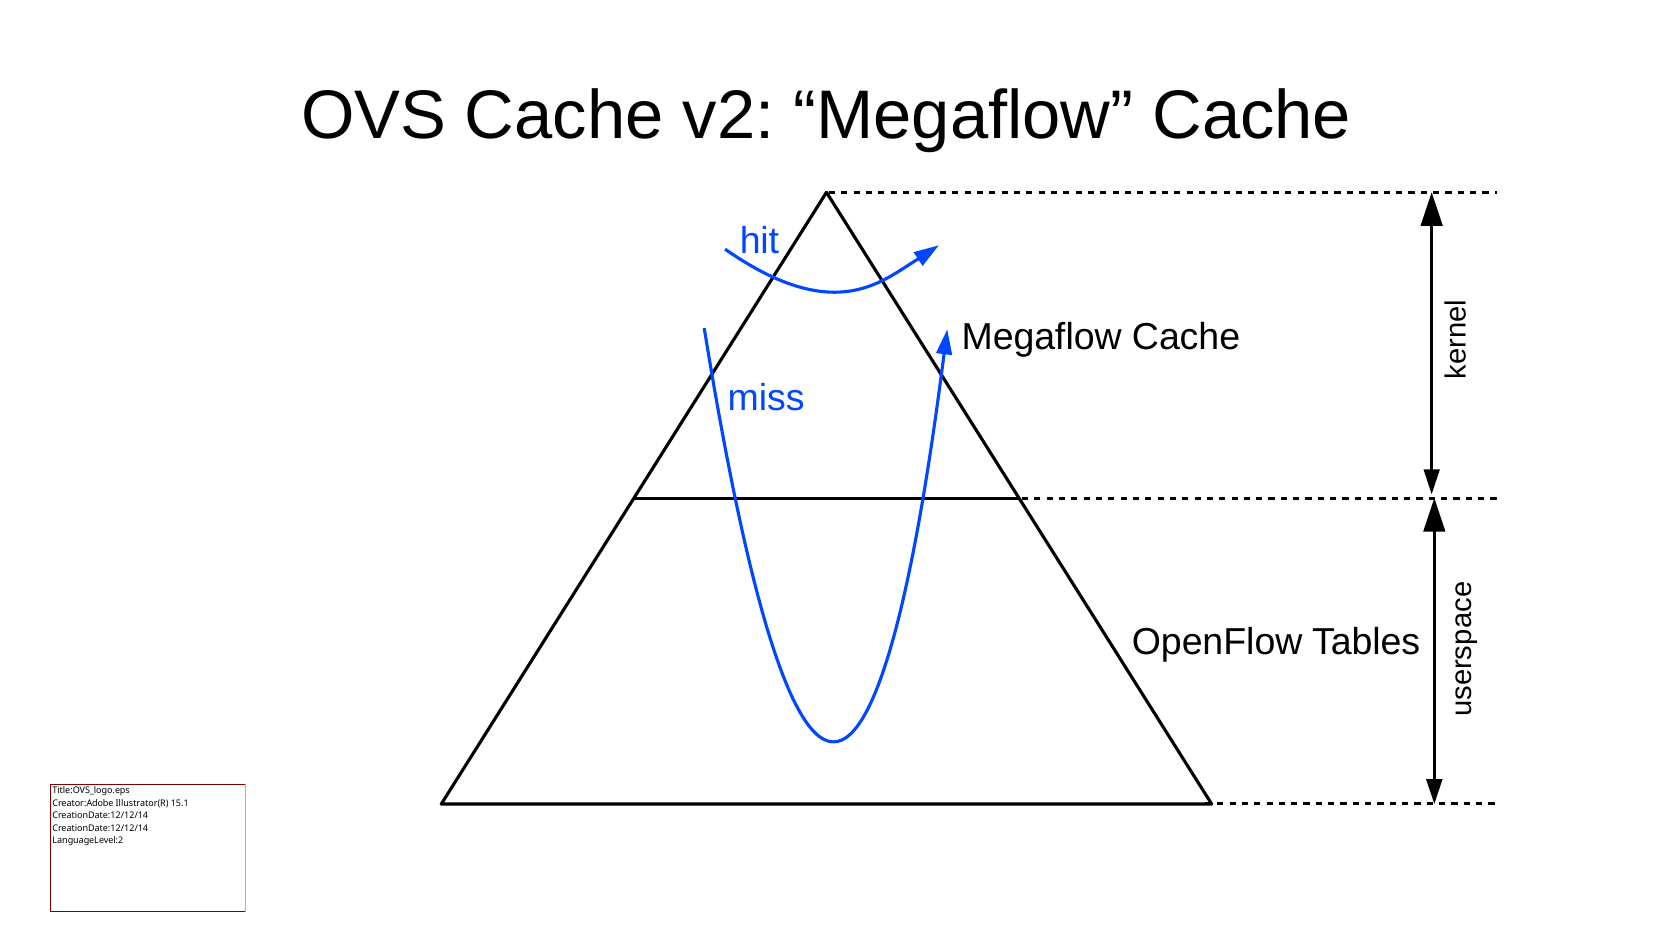

# OVS Cache v2: “Megaflow” Cache
hit
Megaflow Cache
kernel
miss
OpenFlow Tables
userspace